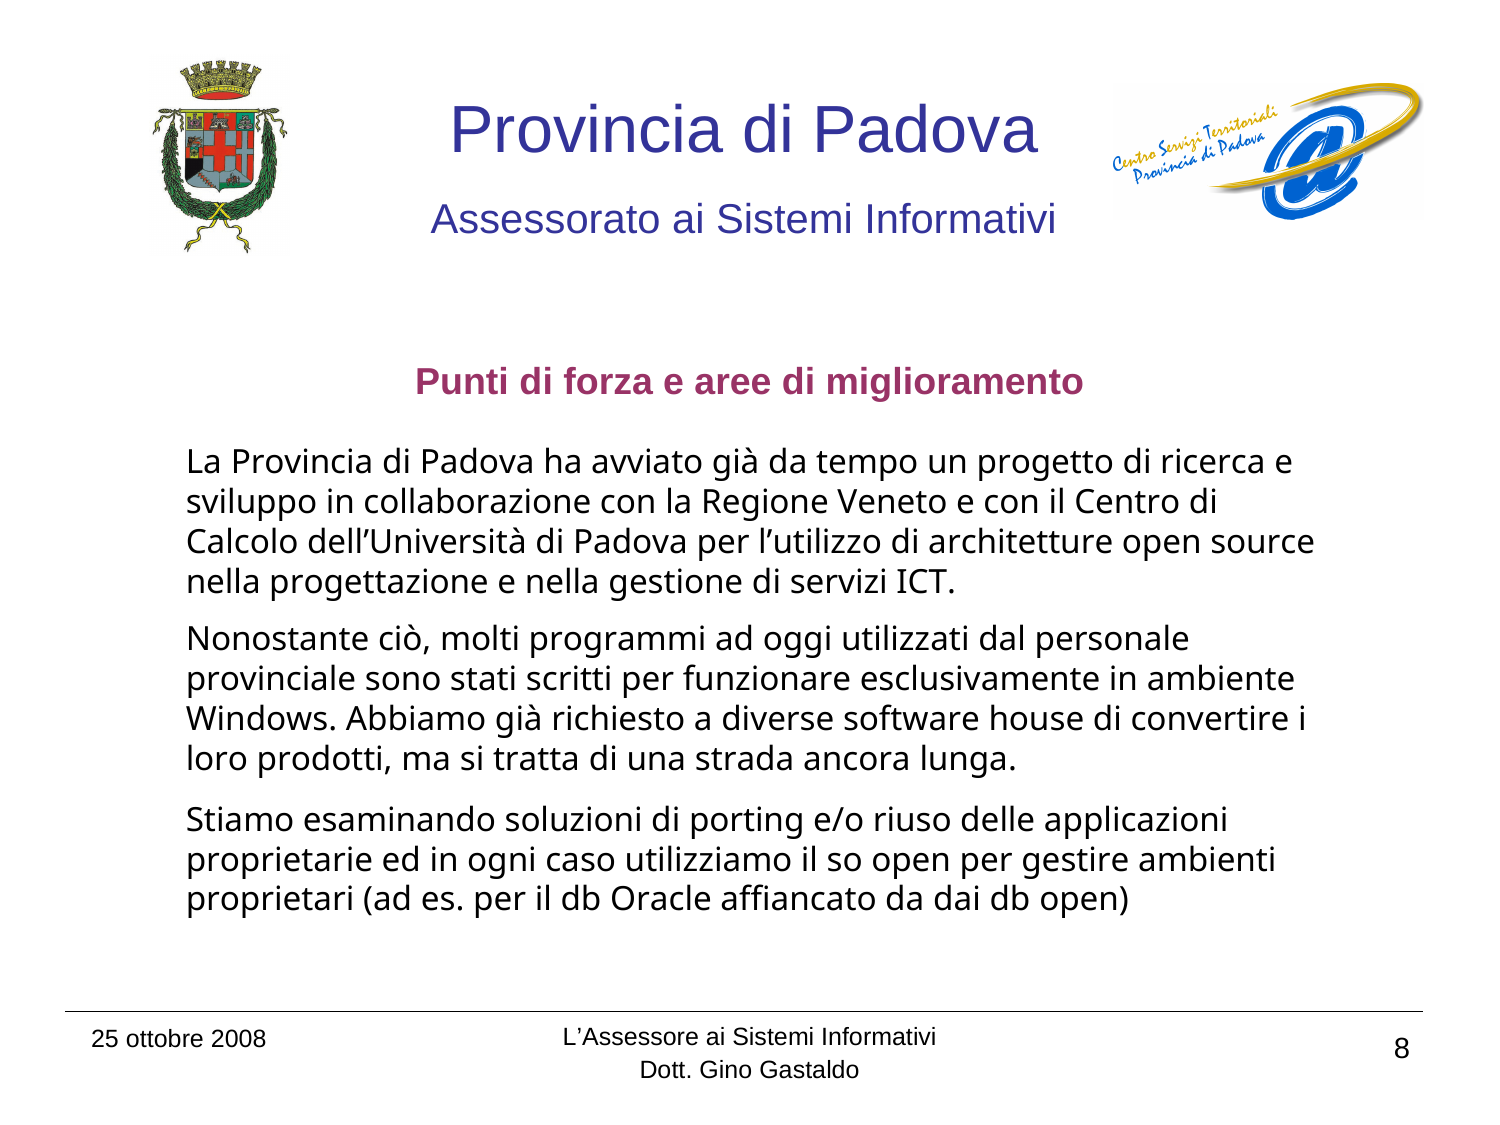

Punti di forza e aree di miglioramento
La Provincia di Padova ha avviato già da tempo un progetto di ricerca e sviluppo in collaborazione con la Regione Veneto e con il Centro di Calcolo dell’Università di Padova per l’utilizzo di architetture open source nella progettazione e nella gestione di servizi ICT.
Nonostante ciò, molti programmi ad oggi utilizzati dal personale provinciale sono stati scritti per funzionare esclusivamente in ambiente Windows. Abbiamo già richiesto a diverse software house di convertire i loro prodotti, ma si tratta di una strada ancora lunga.
Stiamo esaminando soluzioni di porting e/o riuso delle applicazioni proprietarie ed in ogni caso utilizziamo il so open per gestire ambienti proprietari (ad es. per il db Oracle affiancato da dai db open)
8